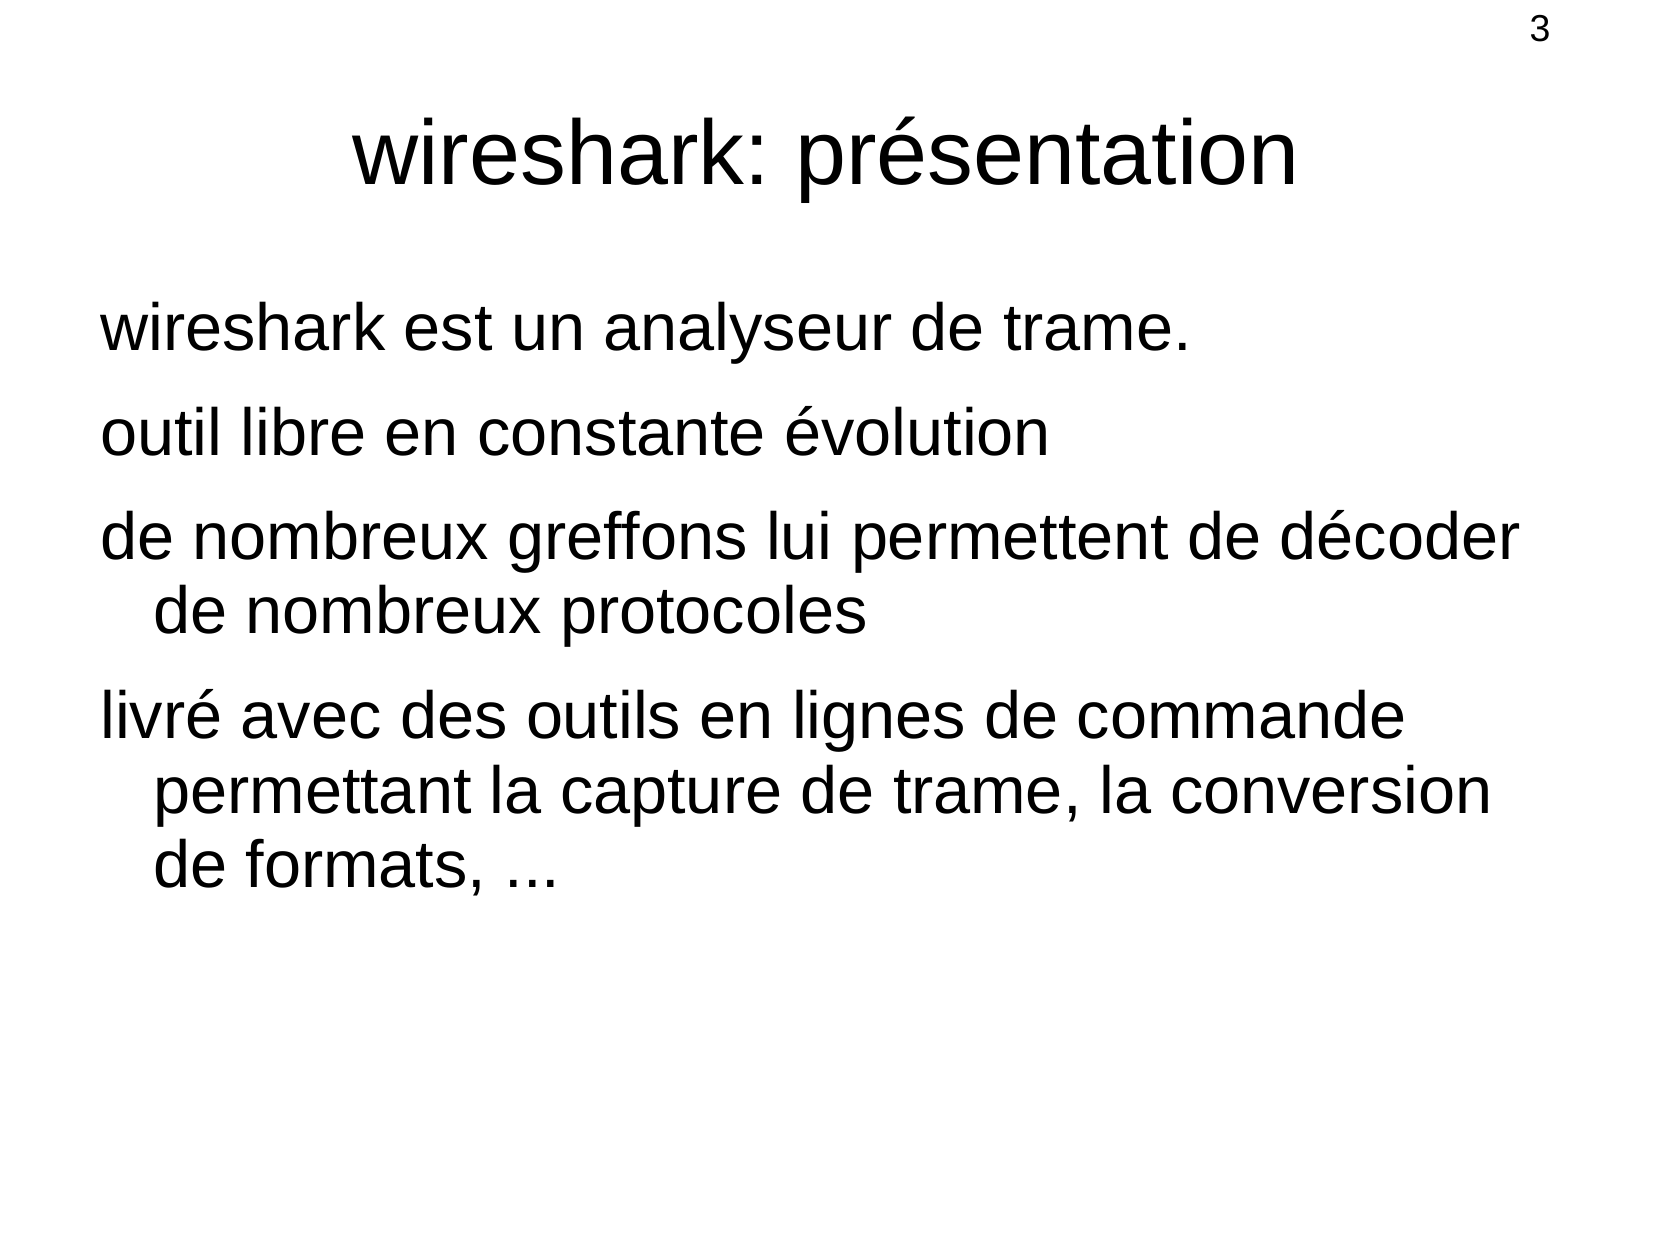

# wireshark: présentation
wireshark est un analyseur de trame.
outil libre en constante évolution
de nombreux greffons lui permettent de décoder de nombreux protocoles
livré avec des outils en lignes de commande permettant la capture de trame, la conversion de formats, ...